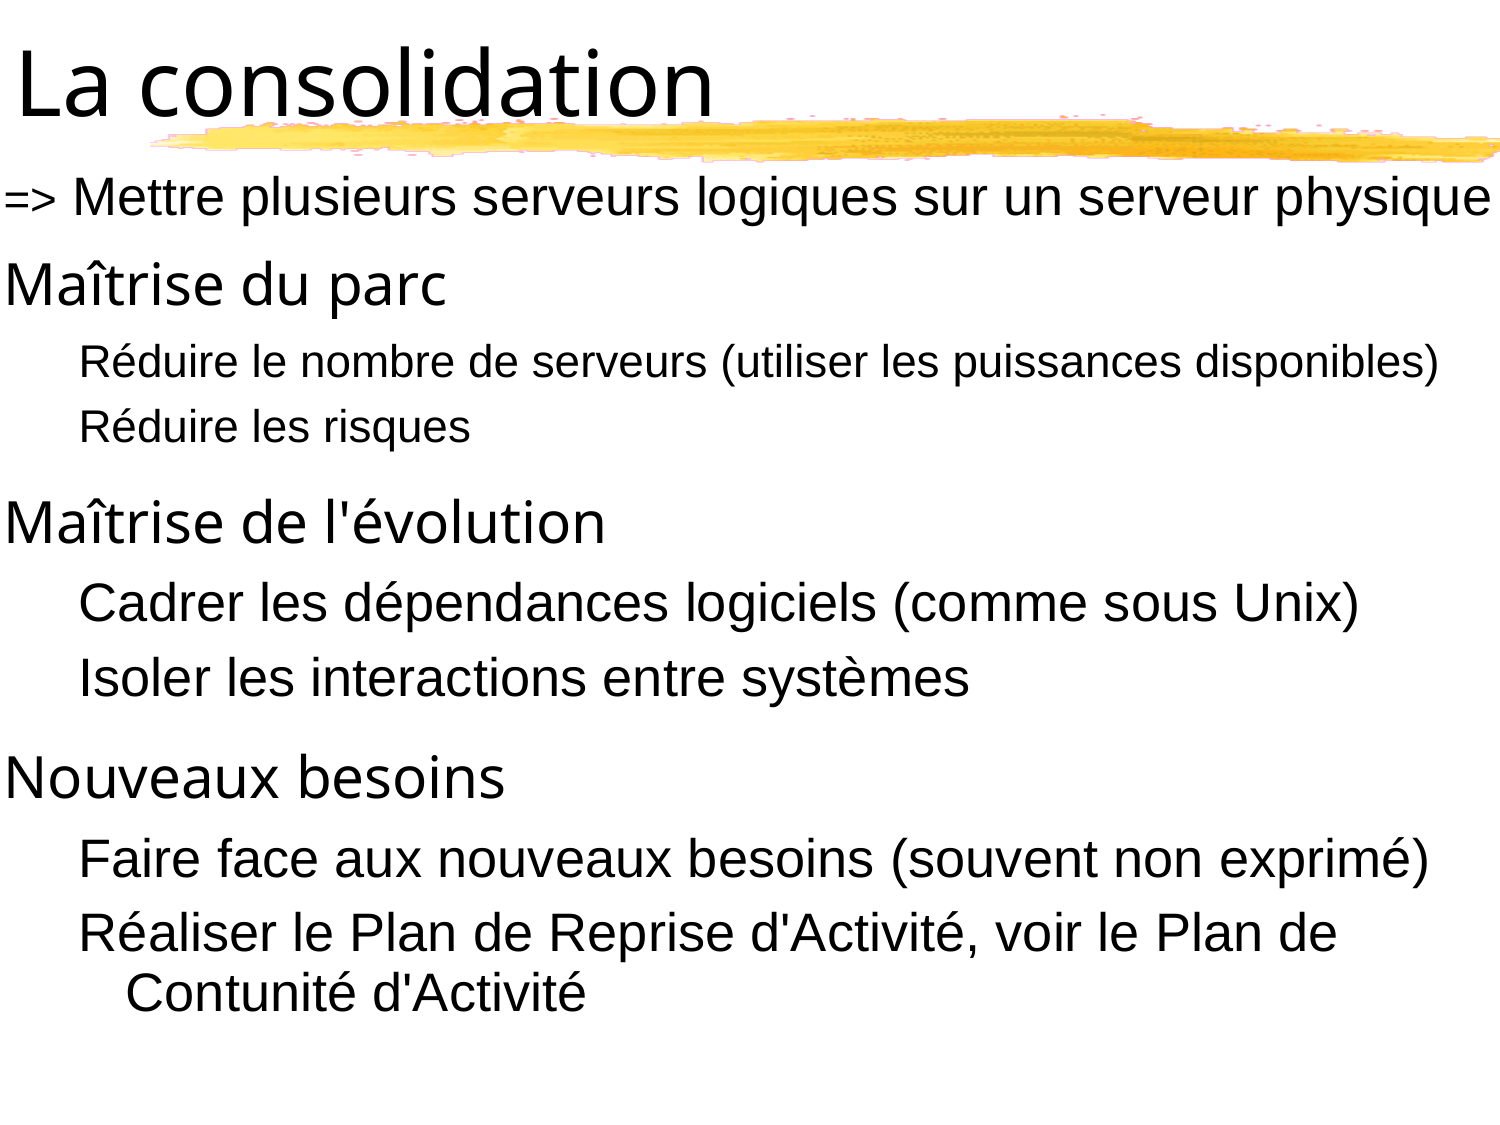

# La consolidation
=> Mettre plusieurs serveurs logiques sur un serveur physique
Maîtrise du parc
Réduire le nombre de serveurs (utiliser les puissances disponibles)
Réduire les risques
Maîtrise de l'évolution
Cadrer les dépendances logiciels (comme sous Unix)
Isoler les interactions entre systèmes
Nouveaux besoins
Faire face aux nouveaux besoins (souvent non exprimé)
Réaliser le Plan de Reprise d'Activité, voir le Plan de Contunité d'Activité